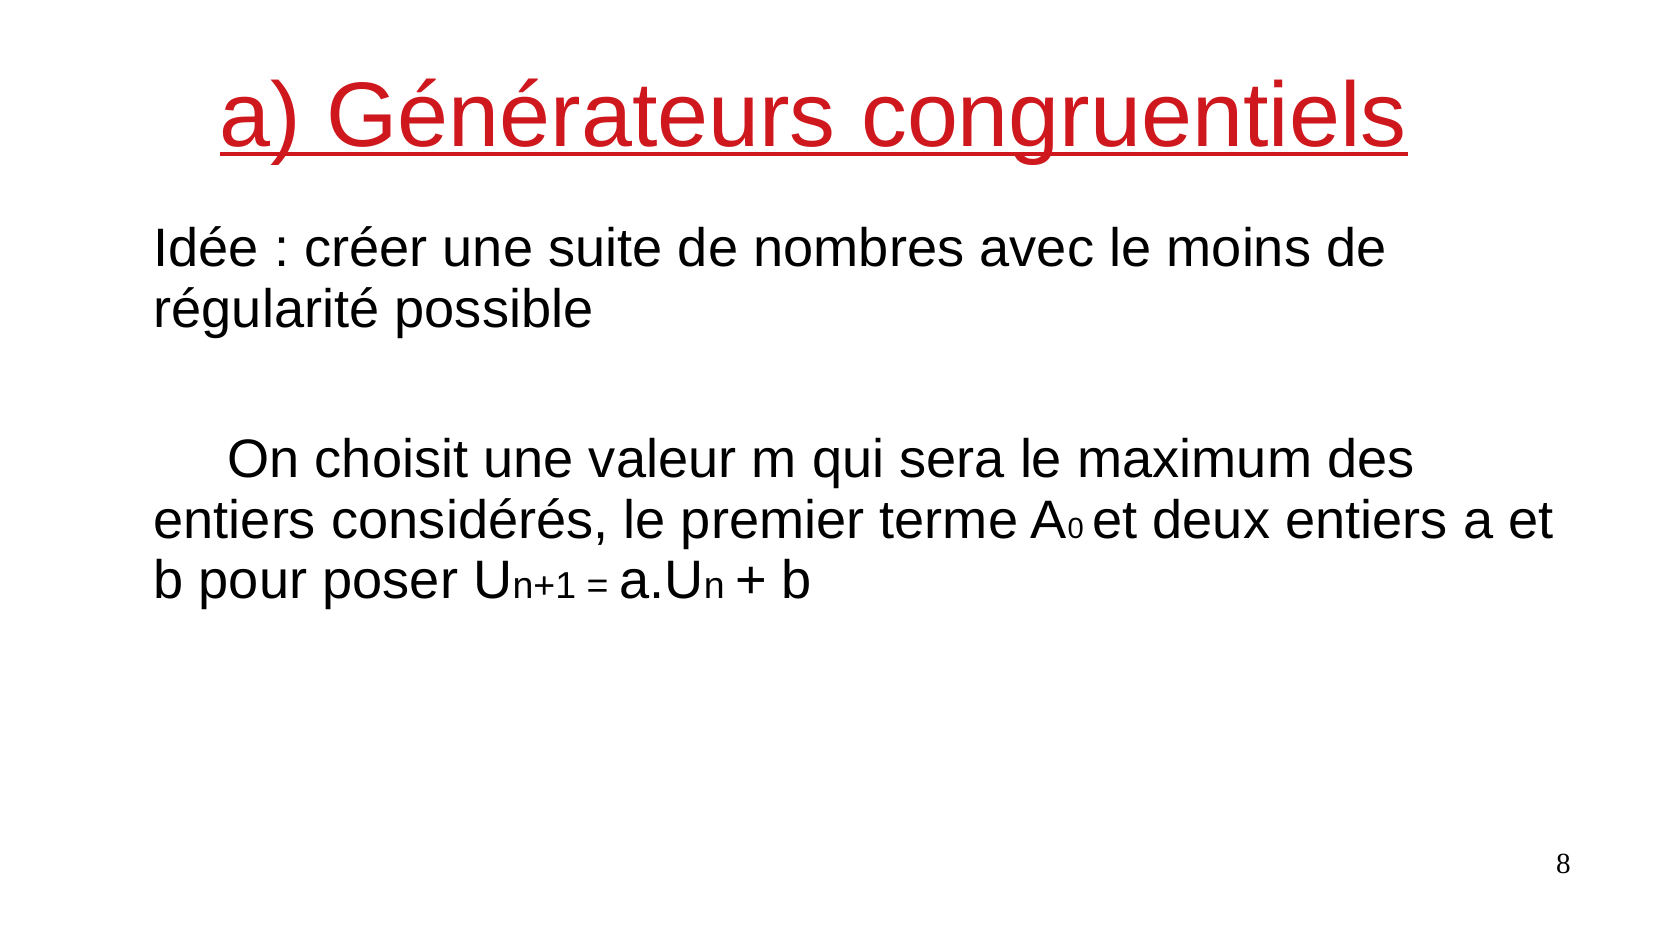

# a) Générateurs congruentiels
Idée : créer une suite de nombres avec le moins de régularité possible
 	On choisit une valeur m qui sera le maximum des entiers considérés, le premier terme A0 et deux entiers a et b pour poser Un+1 = a.Un + b
8